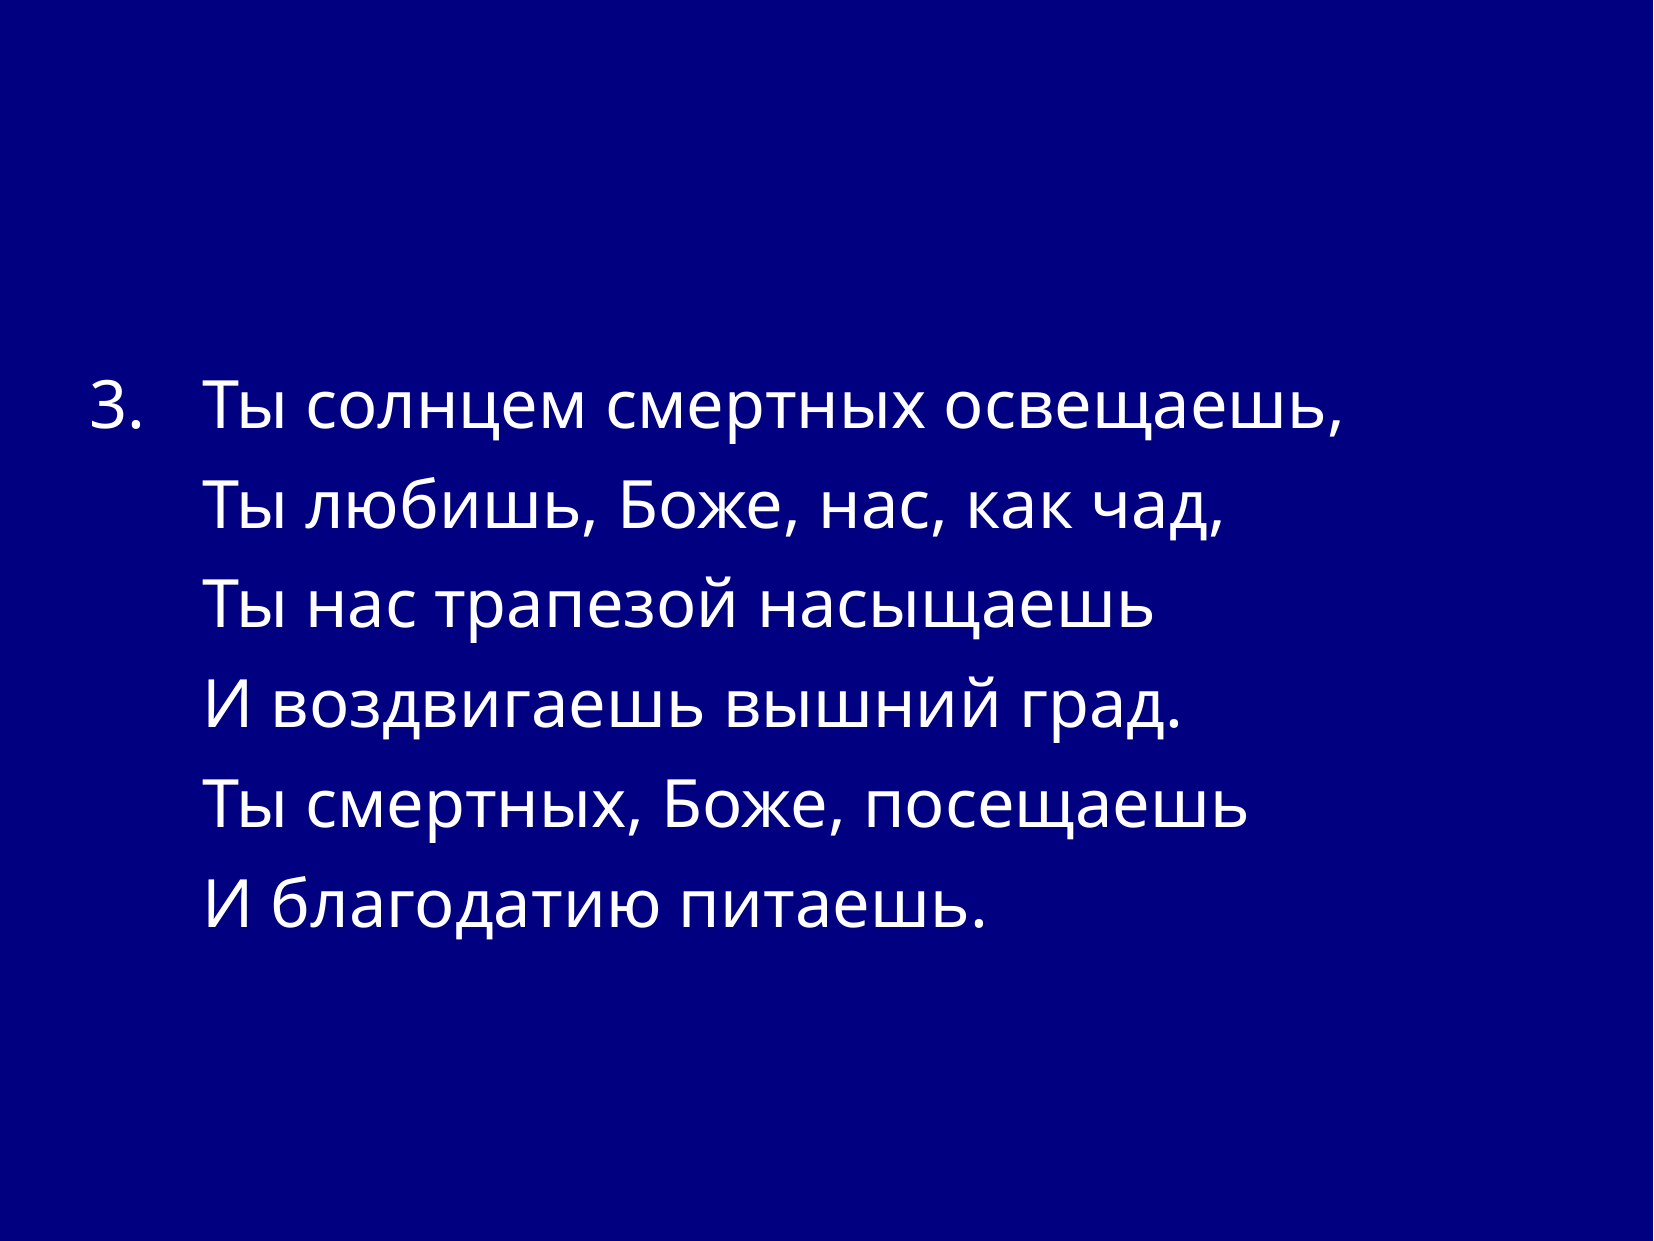

3.	Ты солнцем смертных освещаешь,
	Ты любишь, Боже, нас, как чад,
	Ты нас трапезой насыщаешь
	И воздвигаешь вышний град.
	Ты смертных, Боже, посещаешь
	И благодатию питаешь.